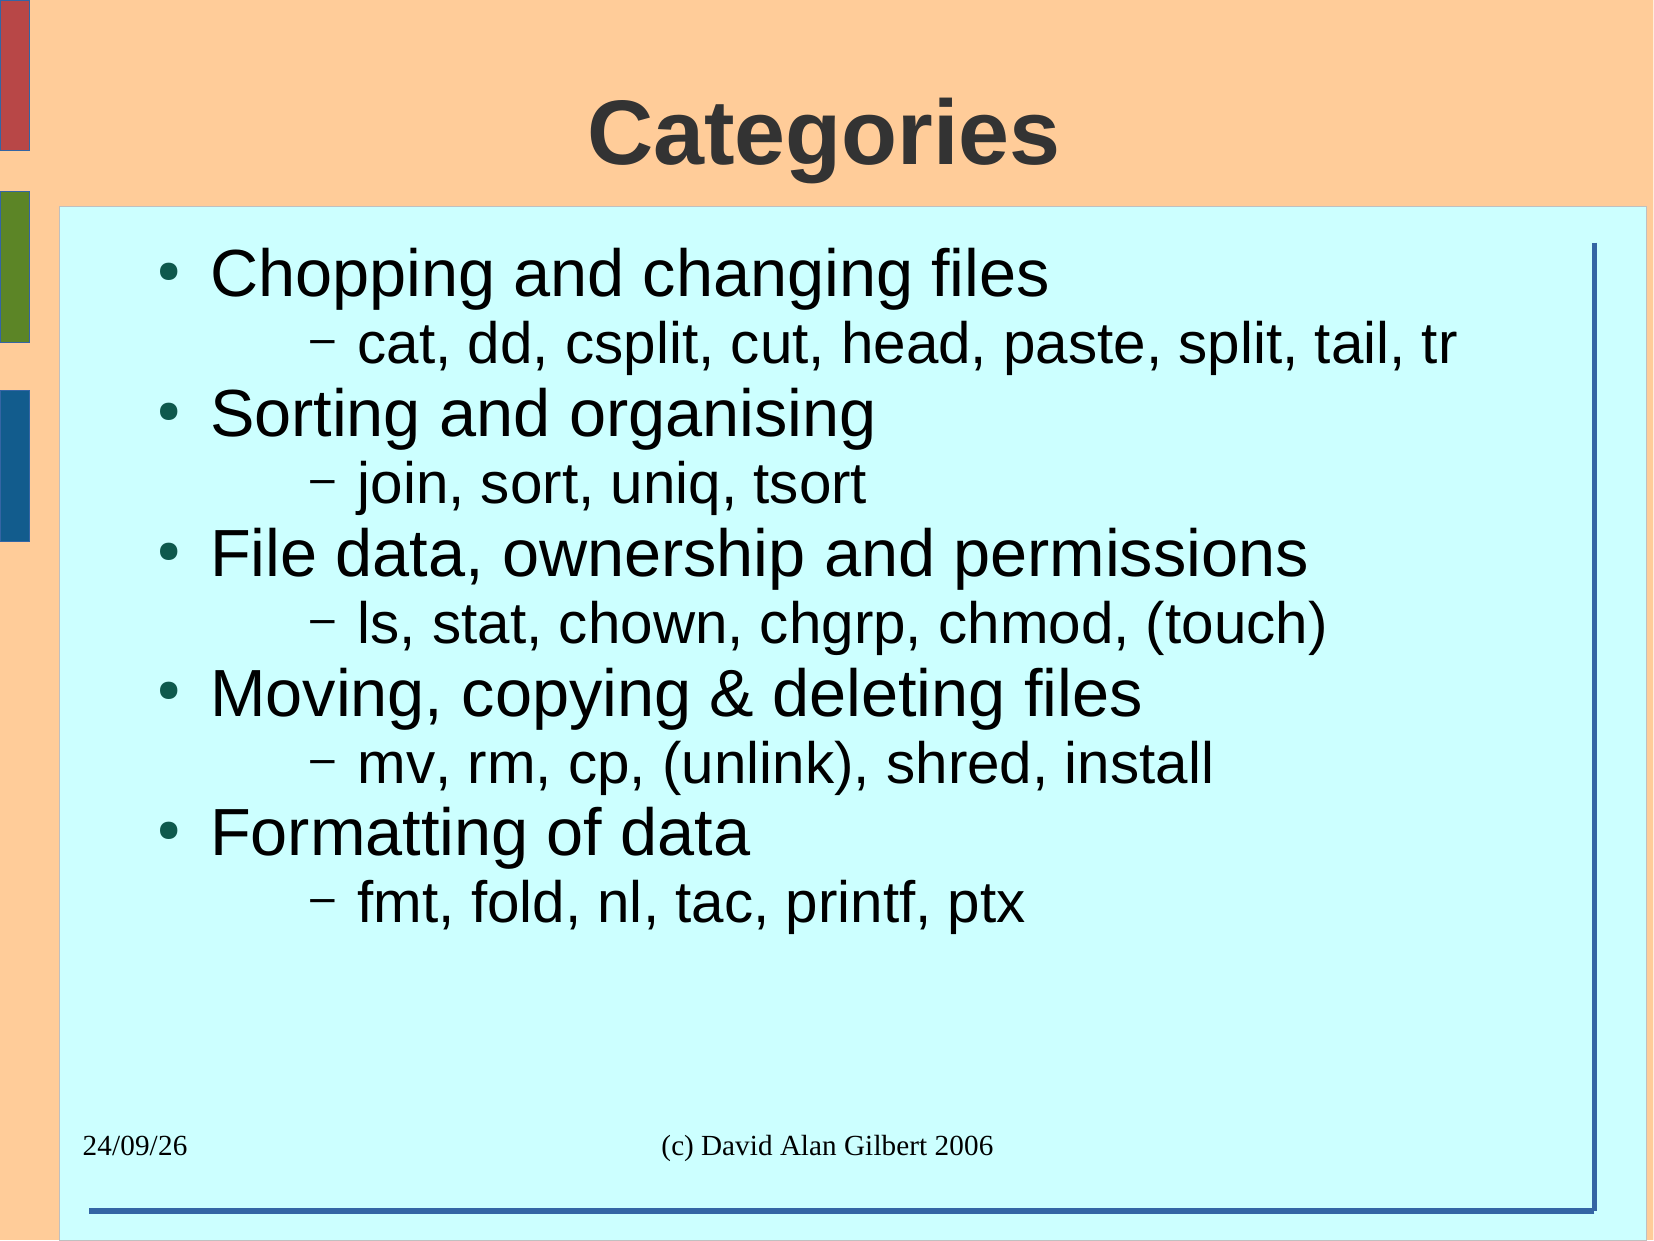

# Categories
Chopping and changing files
cat, dd, csplit, cut, head, paste, split, tail, tr
Sorting and organising
join, sort, uniq, tsort
File data, ownership and permissions
ls, stat, chown, chgrp, chmod, (touch)
Moving, copying & deleting files
mv, rm, cp, (unlink), shred, install
Formatting of data
fmt, fold, nl, tac, printf, ptx
(c) David Alan Gilbert 2006